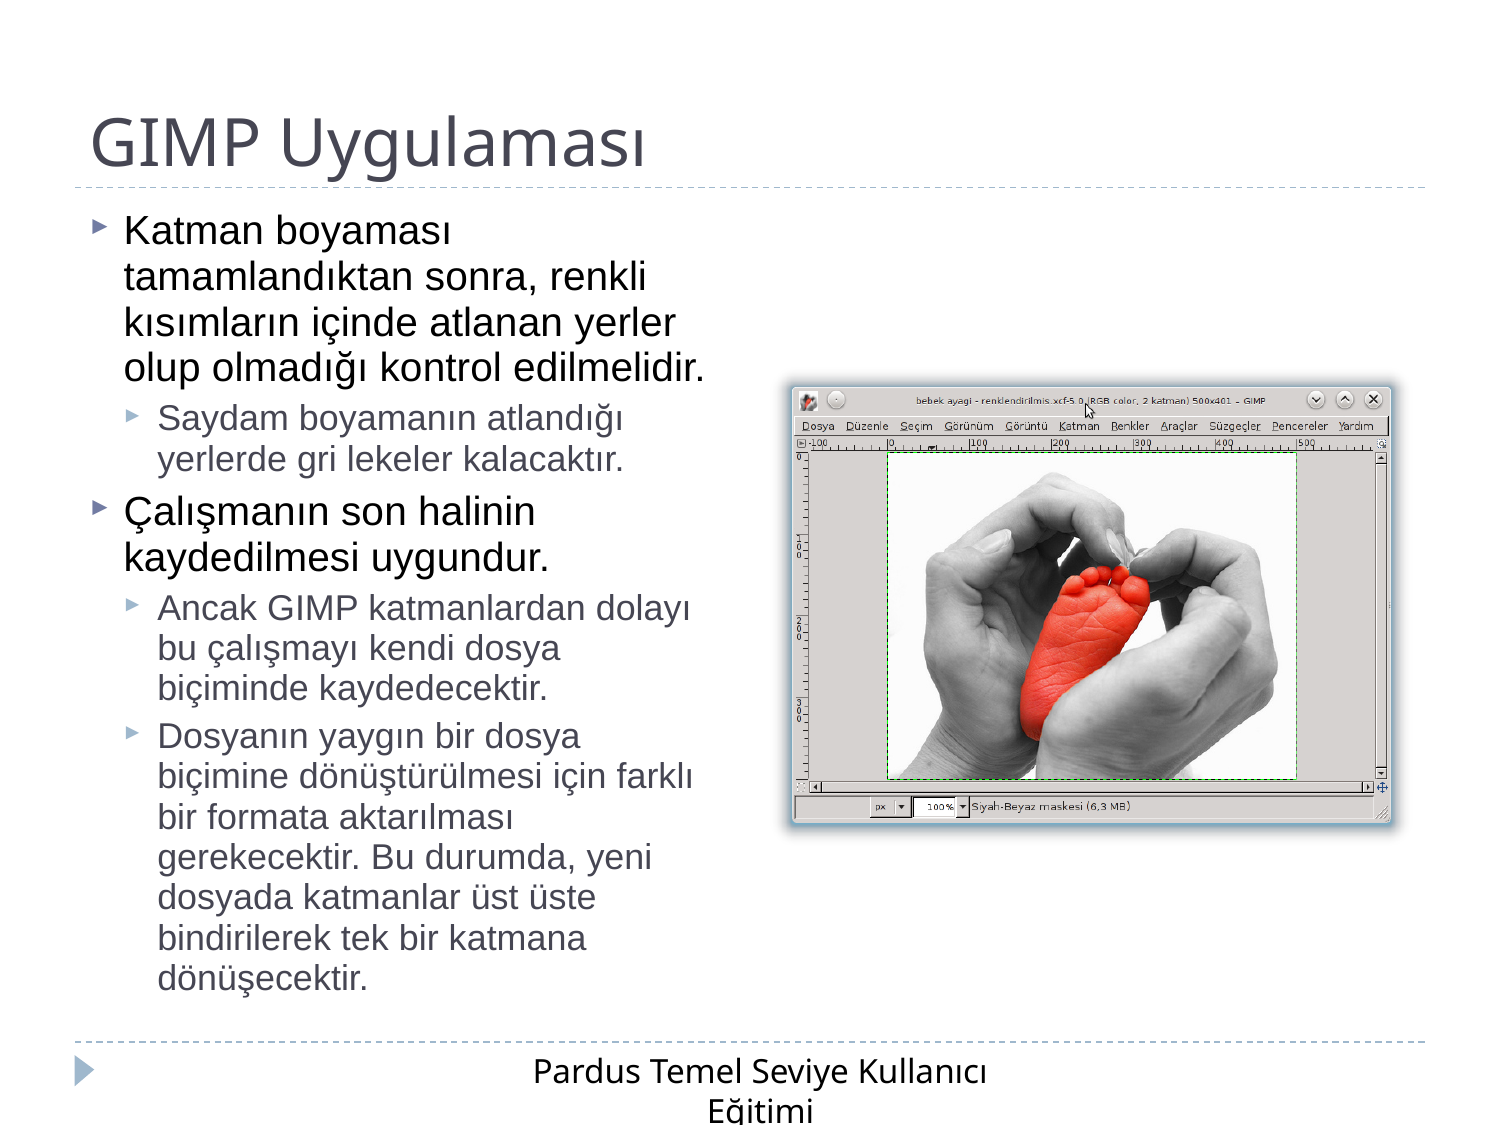

# GIMP Uygulaması
Katman boyaması tamamlandıktan sonra, renkli kısımların içinde atlanan yerler olup olmadığı kontrol edilmelidir.
Saydam boyamanın atlandığı yerlerde gri lekeler kalacaktır.
Çalışmanın son halinin kaydedilmesi uygundur.
Ancak GIMP katmanlardan dolayı bu çalışmayı kendi dosya biçiminde kaydedecektir.
Dosyanın yaygın bir dosya biçimine dönüştürülmesi için farklı bir formata aktarılması gerekecektir. Bu durumda, yeni dosyada katmanlar üst üste bindirilerek tek bir katmana dönüşecektir.